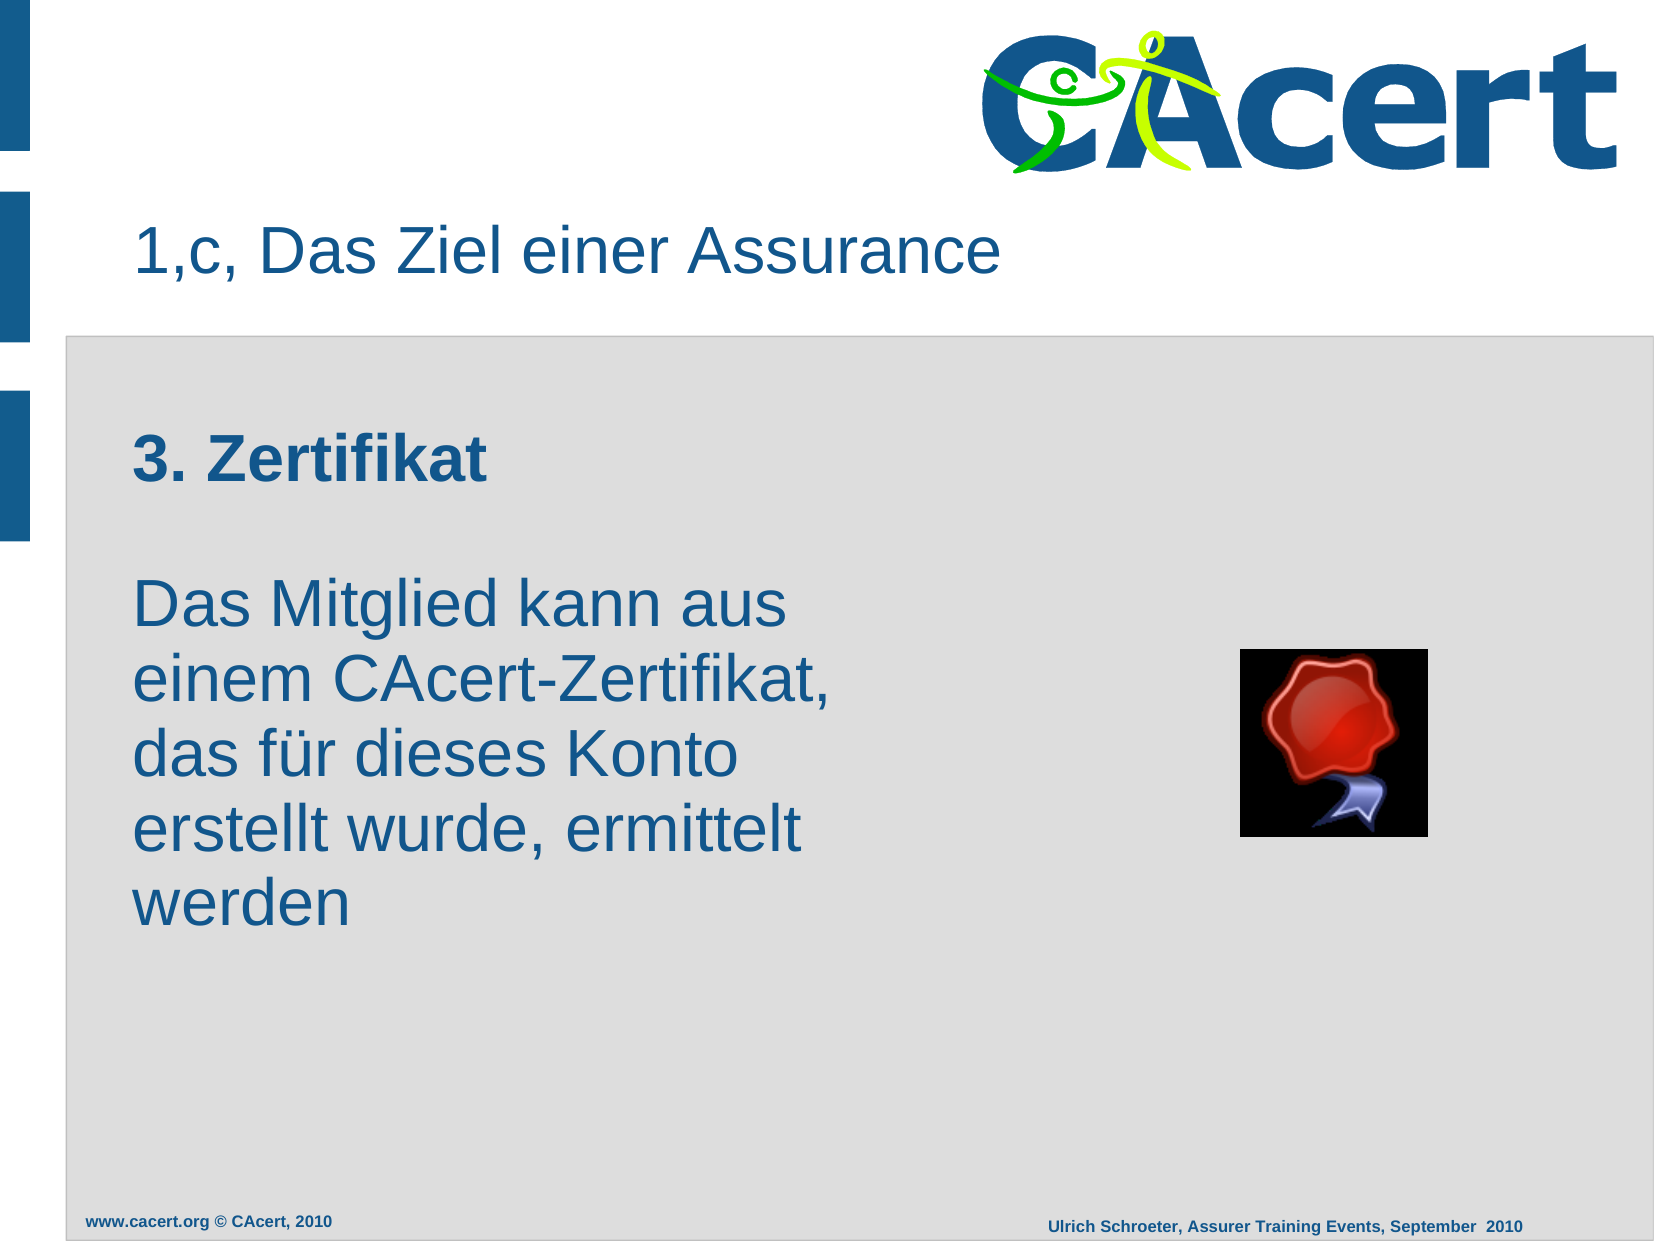

1,c, Das Ziel einer Assurance
3. Zertifikat
Das Mitglied kann aus
einem CAcert-Zertifikat,
das für dieses Konto
erstellt wurde, ermittelt
werden